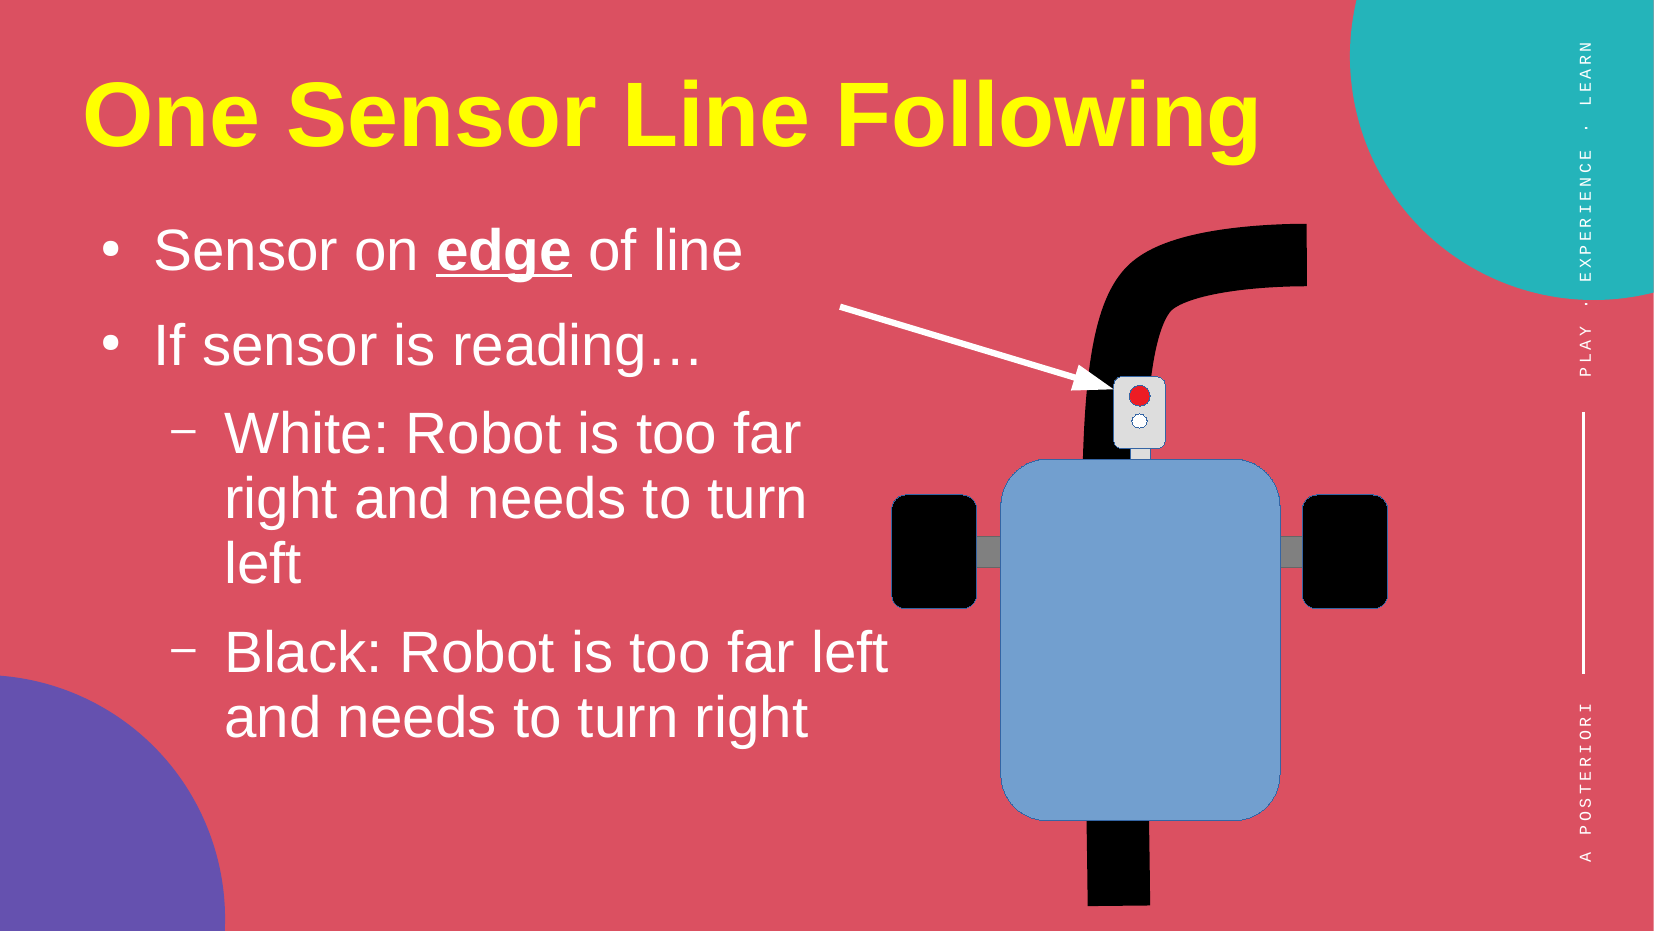

# One Sensor Line Following
Sensor on edge of line
If sensor is reading…
White: Robot is too far right and needs to turn left
Black: Robot is too far left and needs to turn right